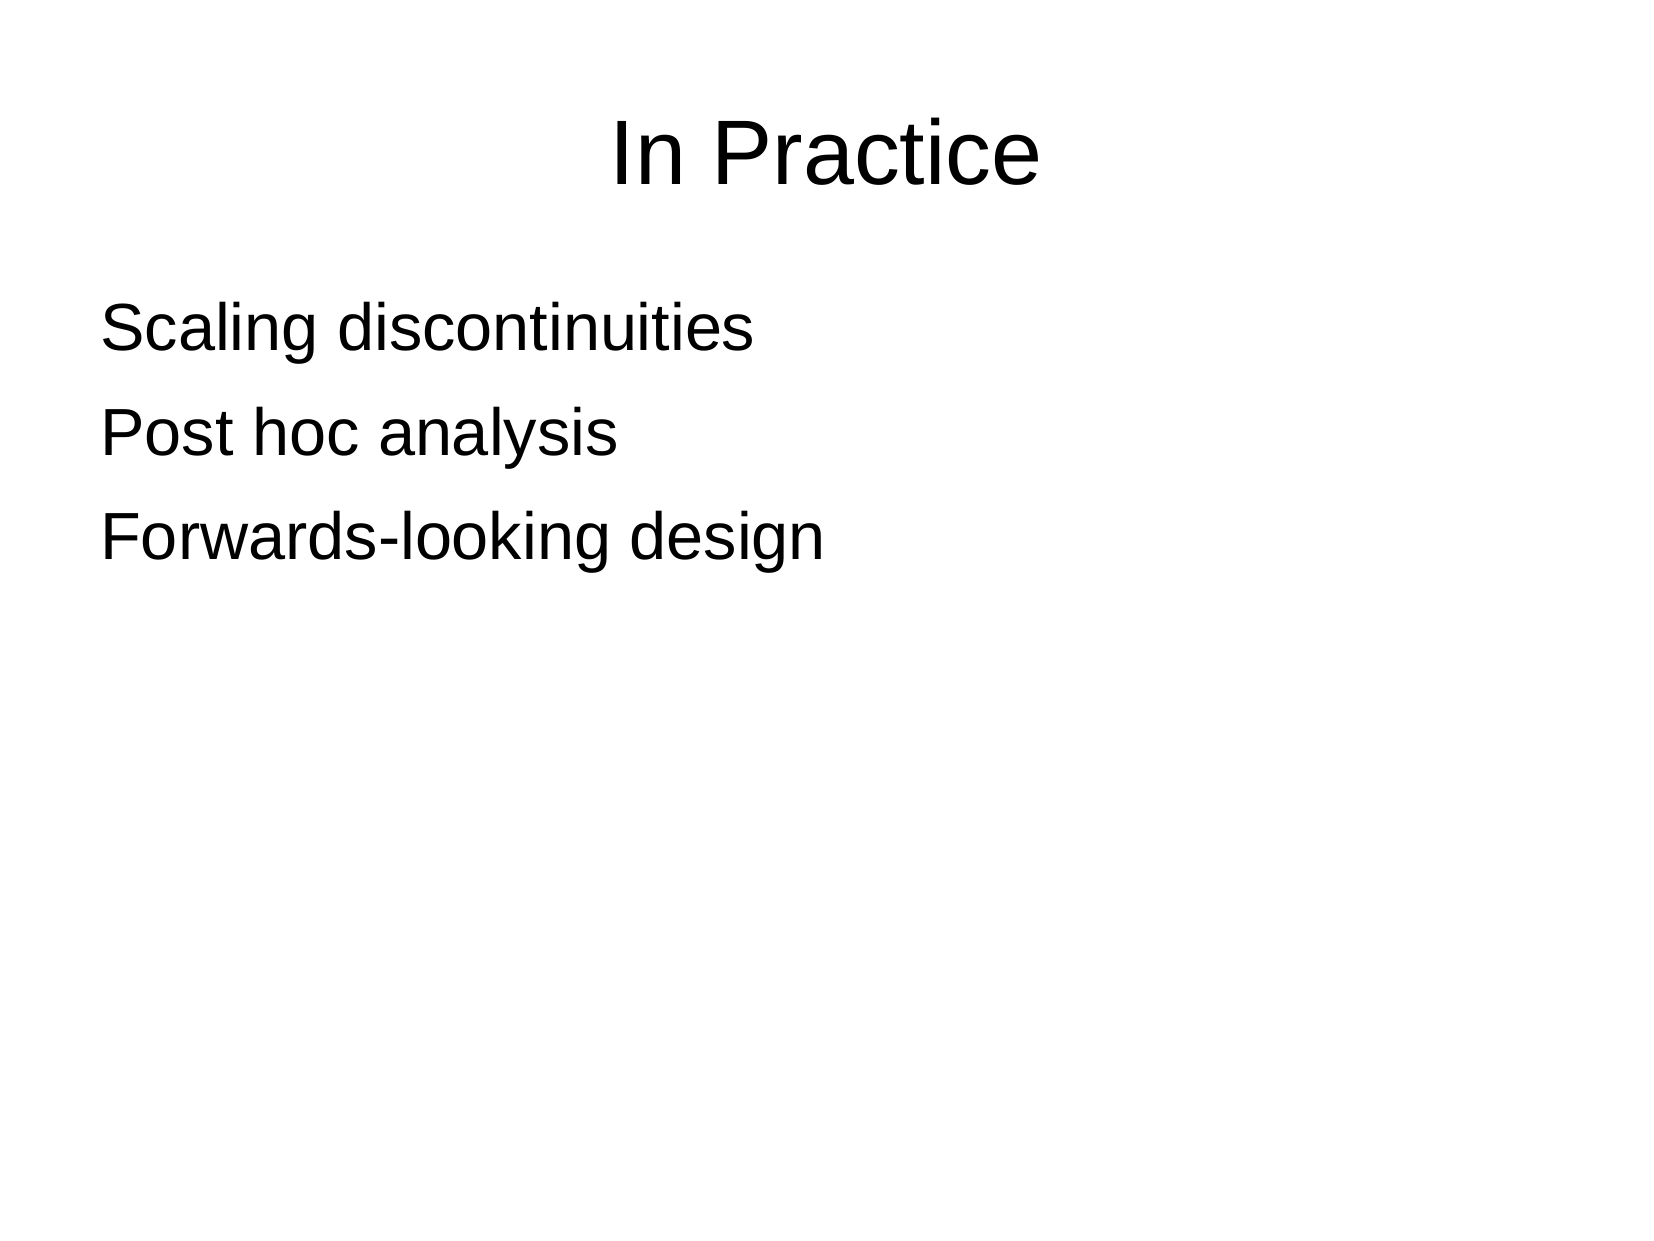

# In Practice
Scaling discontinuities
Post hoc analysis
Forwards-looking design